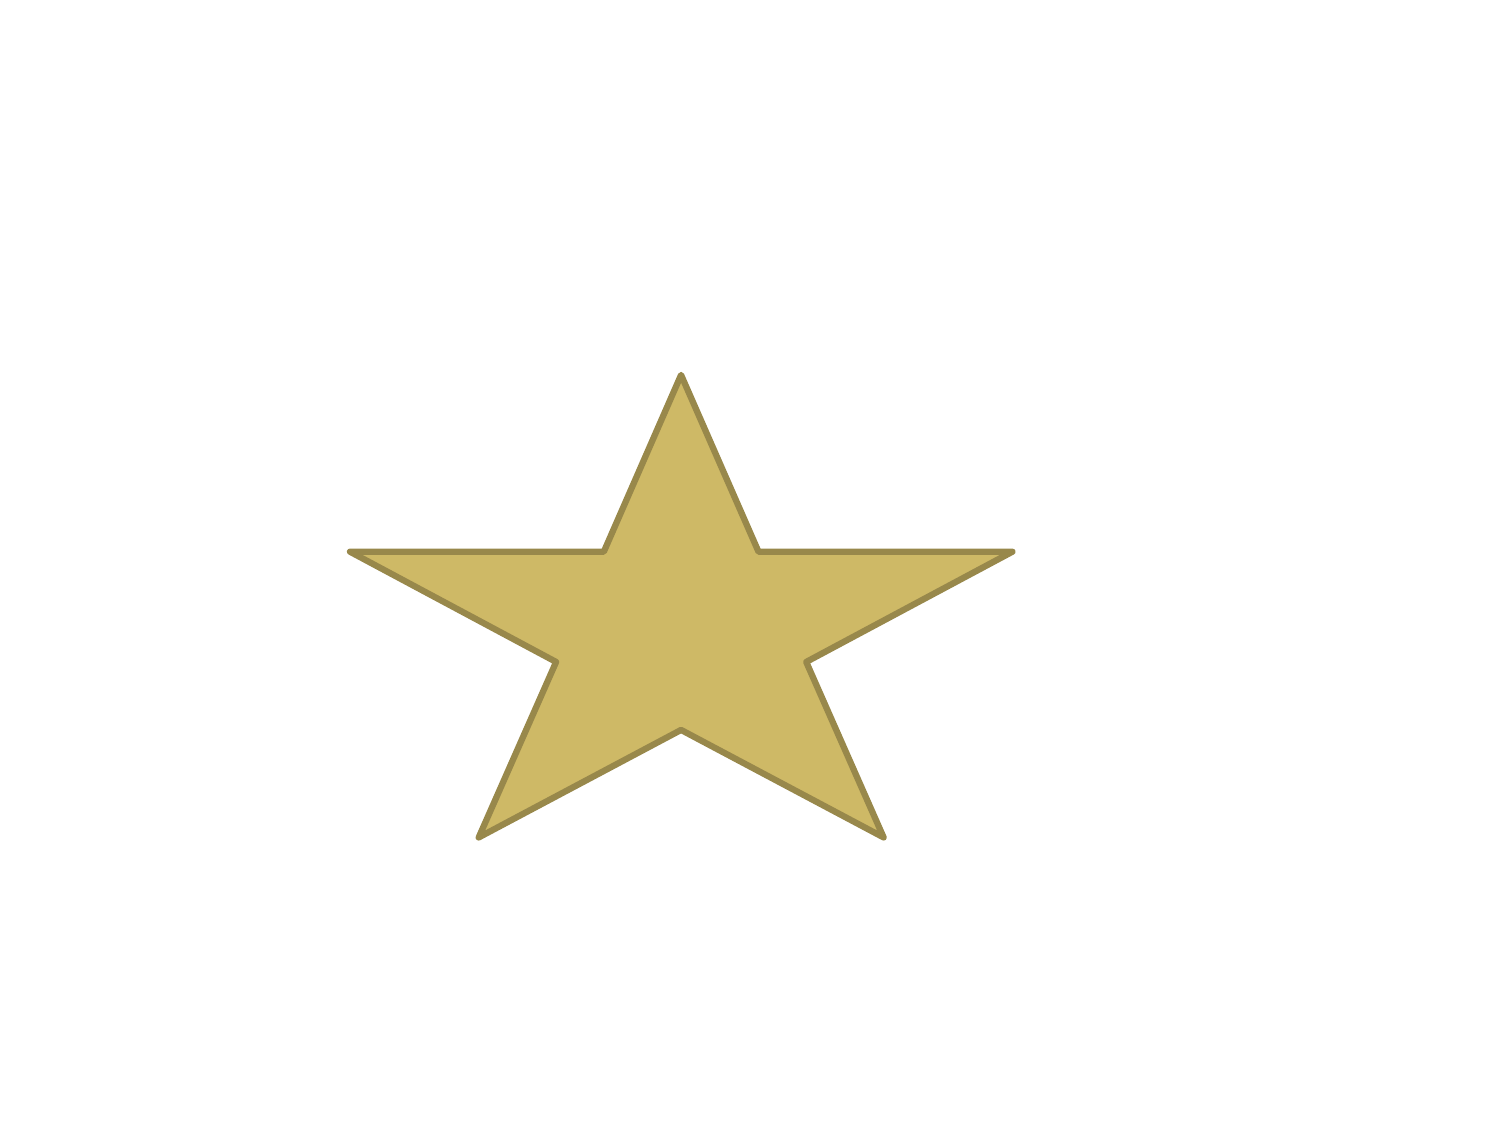

# C’KA MESUAM SOT?
Cka jan ninullat?
Si quhen ndryshe?
Kush i kendon?
Si fillojne?
Kujt i kendohen ninullat?